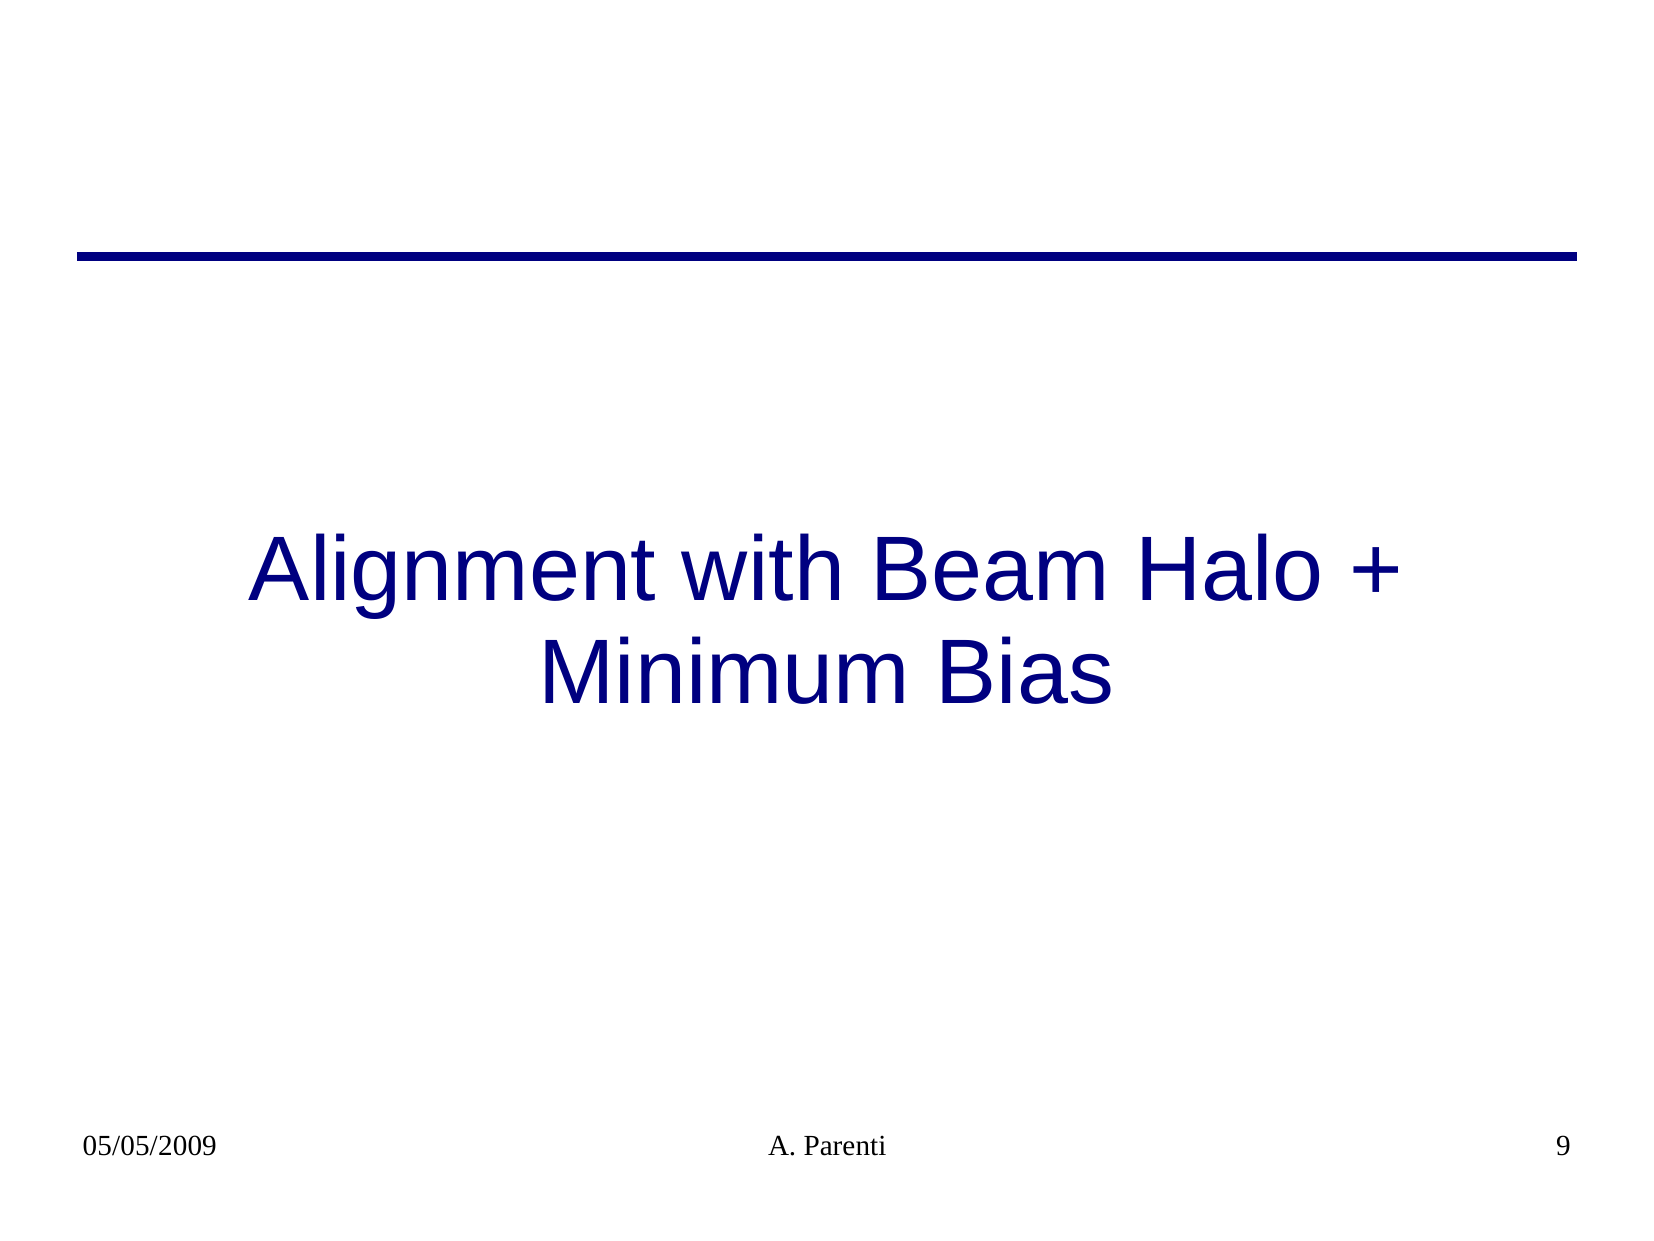

# Alignment with Beam Halo + Minimum Bias
9